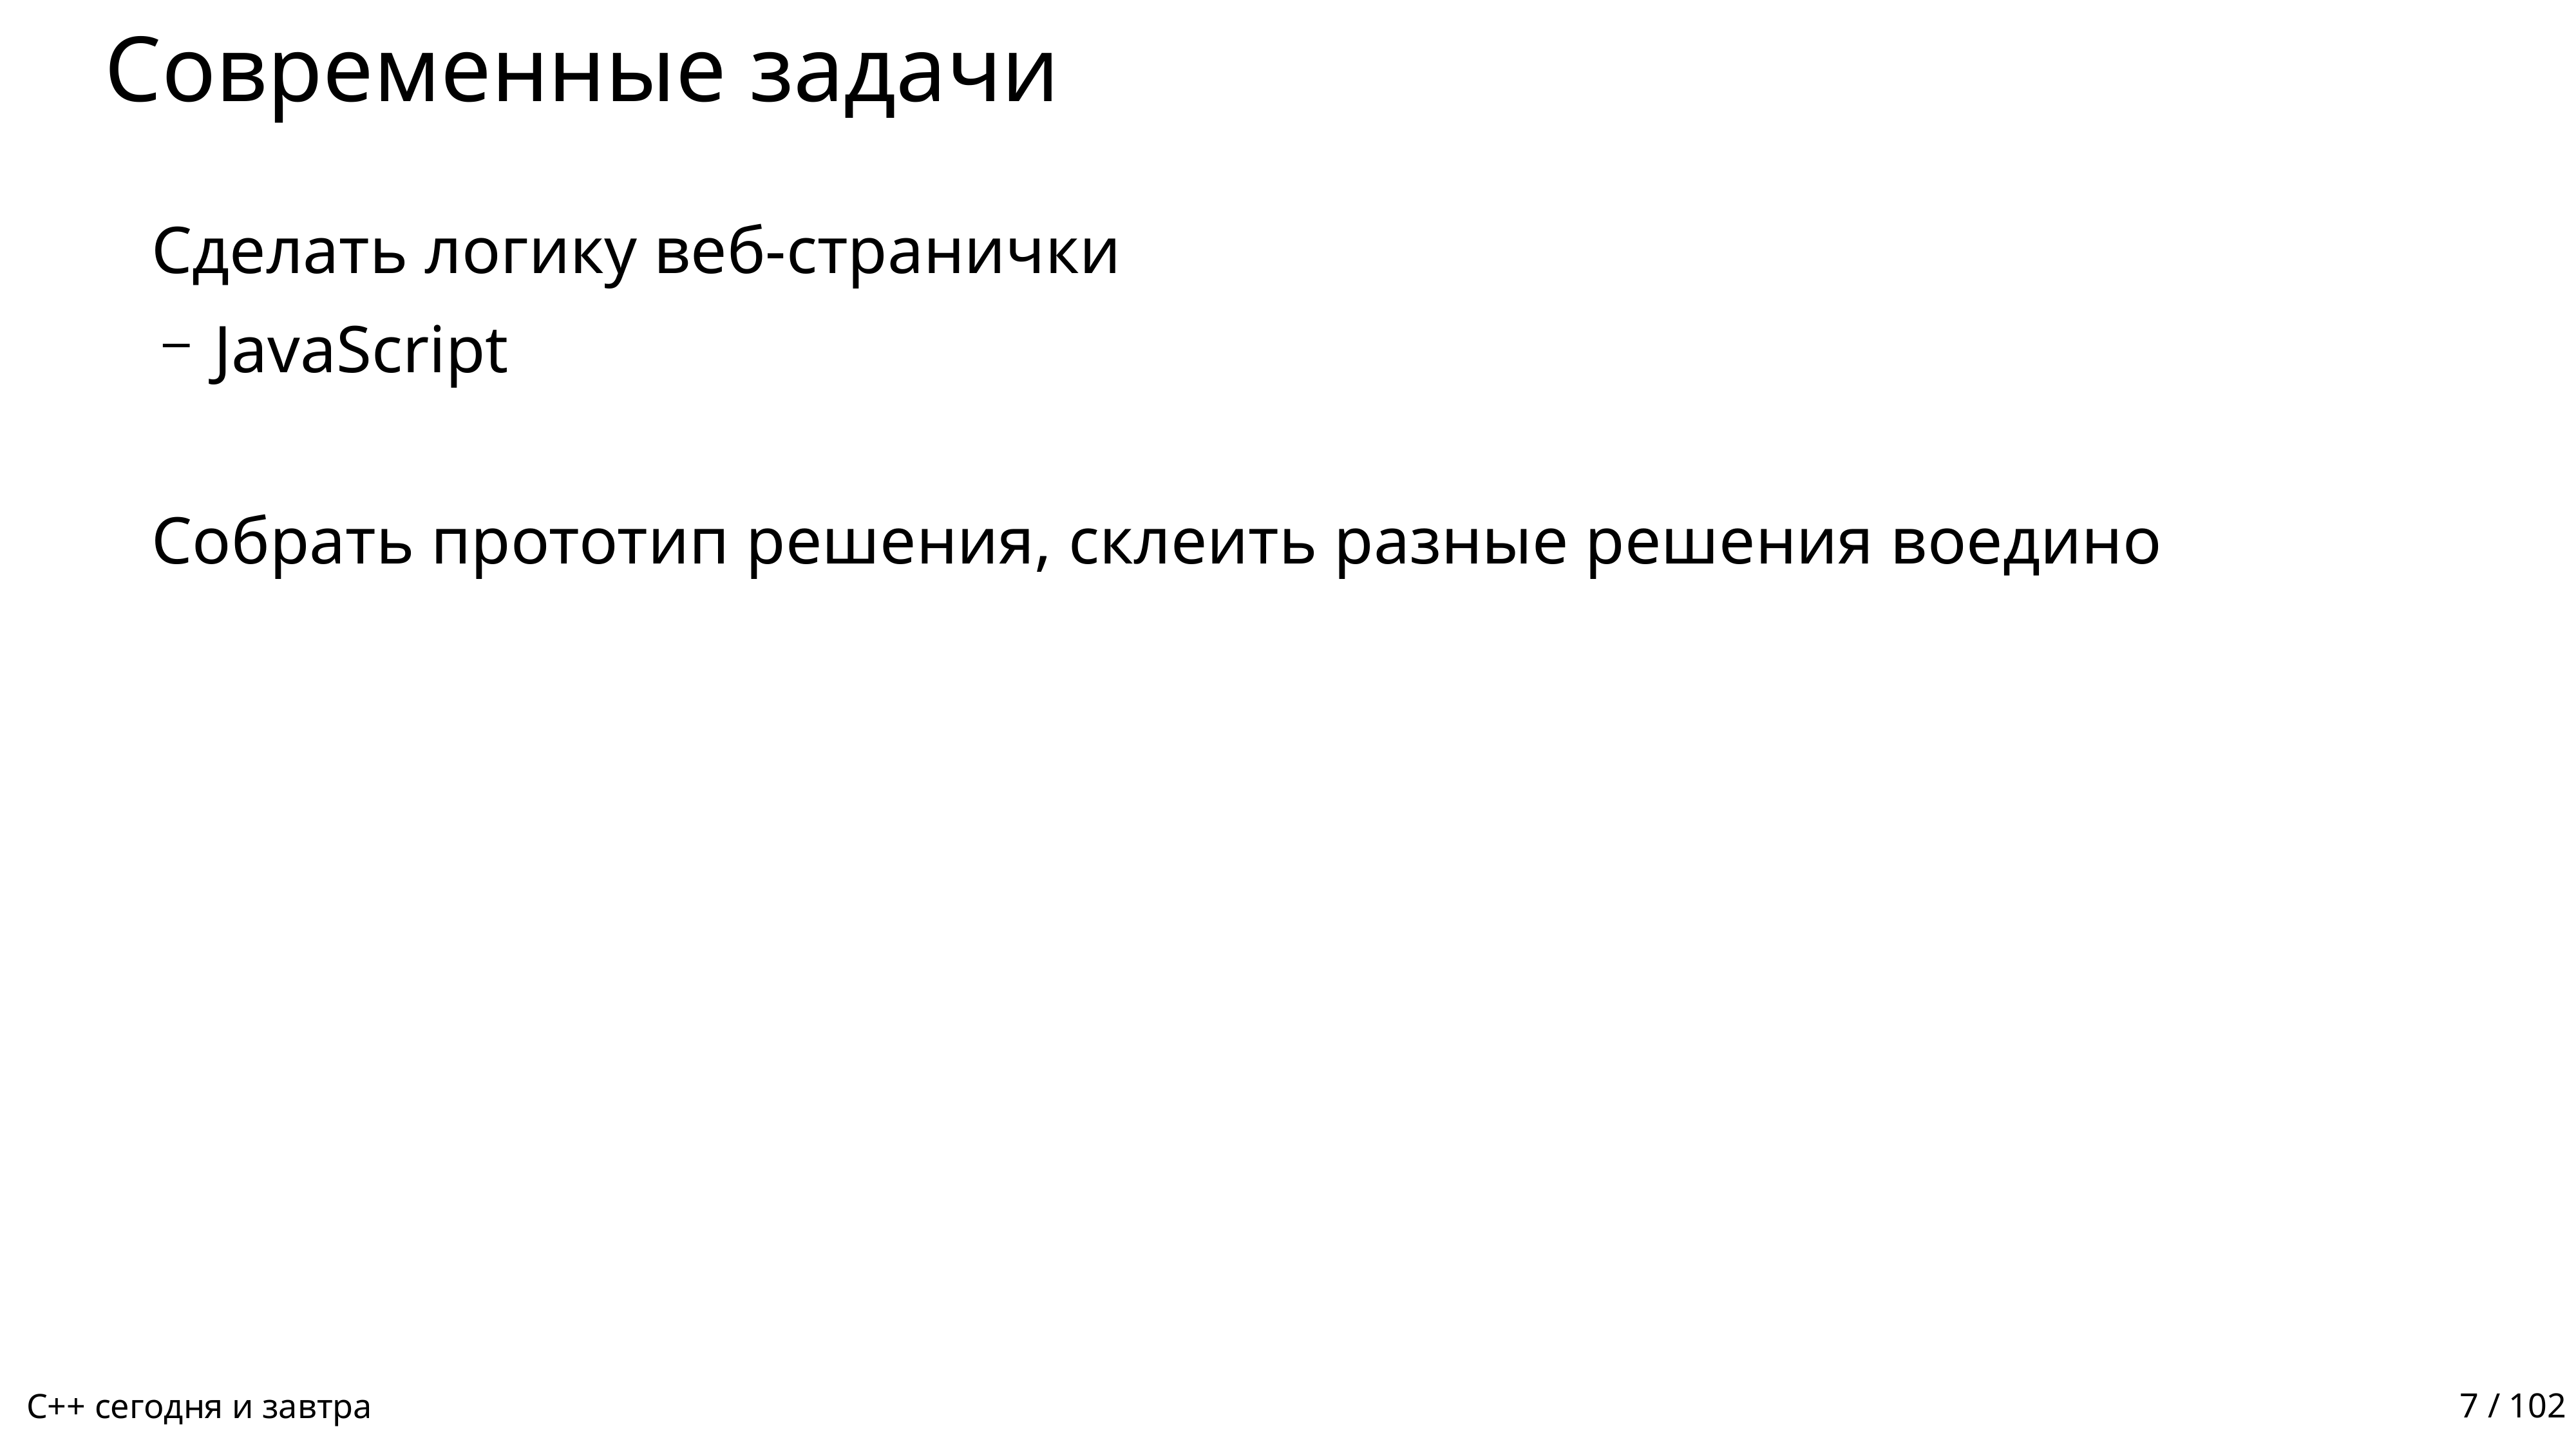

Современные задачи
# Сделать логику веб-странички
 JavaScript
Собрать прототип решения, склеить разные решения воедино
C++ сегодня и завтра